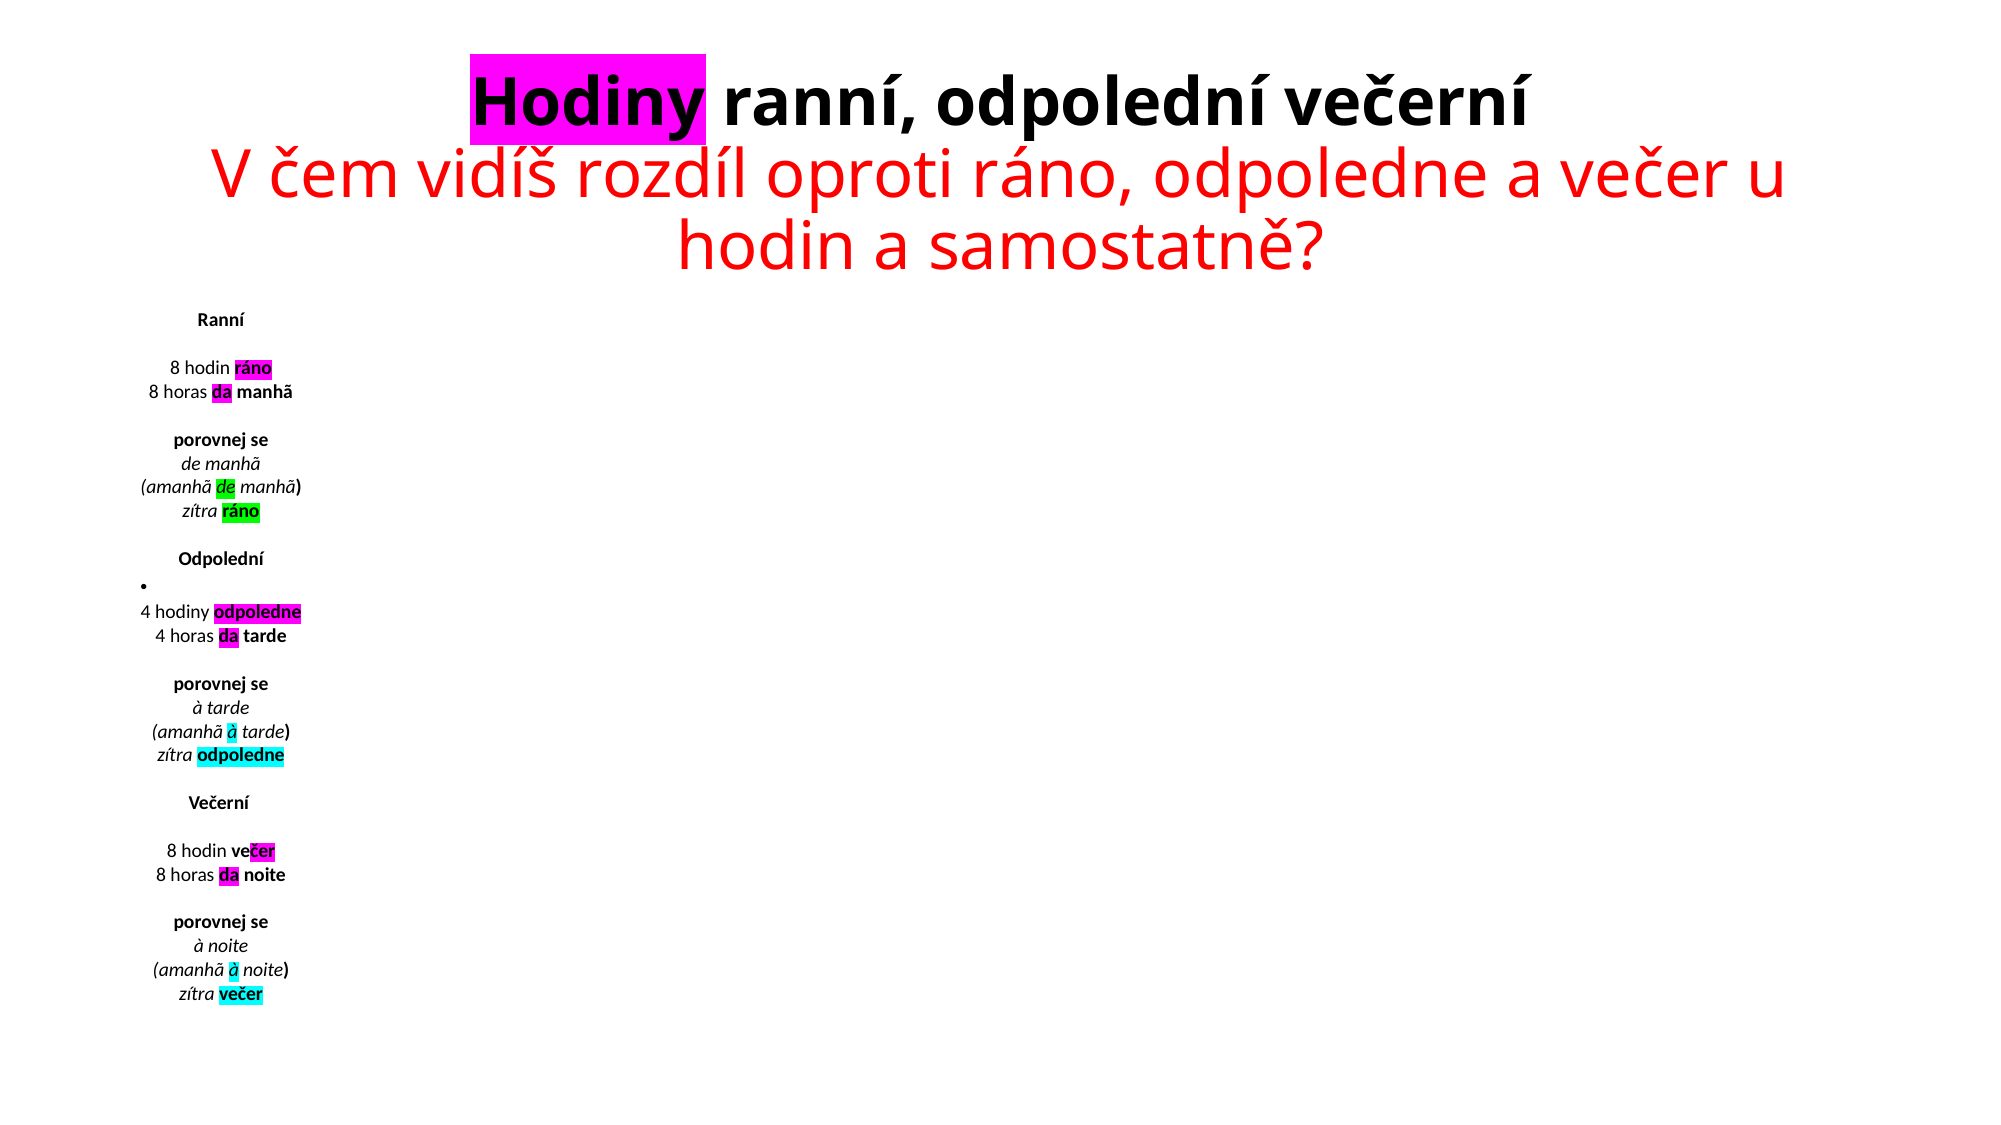

# Hodiny ranní, odpolední večerní V čem vidíš rozdíl oproti ráno, odpoledne a večer u hodin a samostatně?
Ranní
8 hodin ráno
8 horas da manhã
porovnej se
de manhã
(amanhã de manhã)
zítra ráno
Odpolední
4 hodiny odpoledne
4 horas da tarde
porovnej se
à tarde
(amanhã à tarde)
zítra odpoledne
Večerní
8 hodin večer
8 horas da noite
porovnej se
à noite
(amanhã à noite)
zítra večer